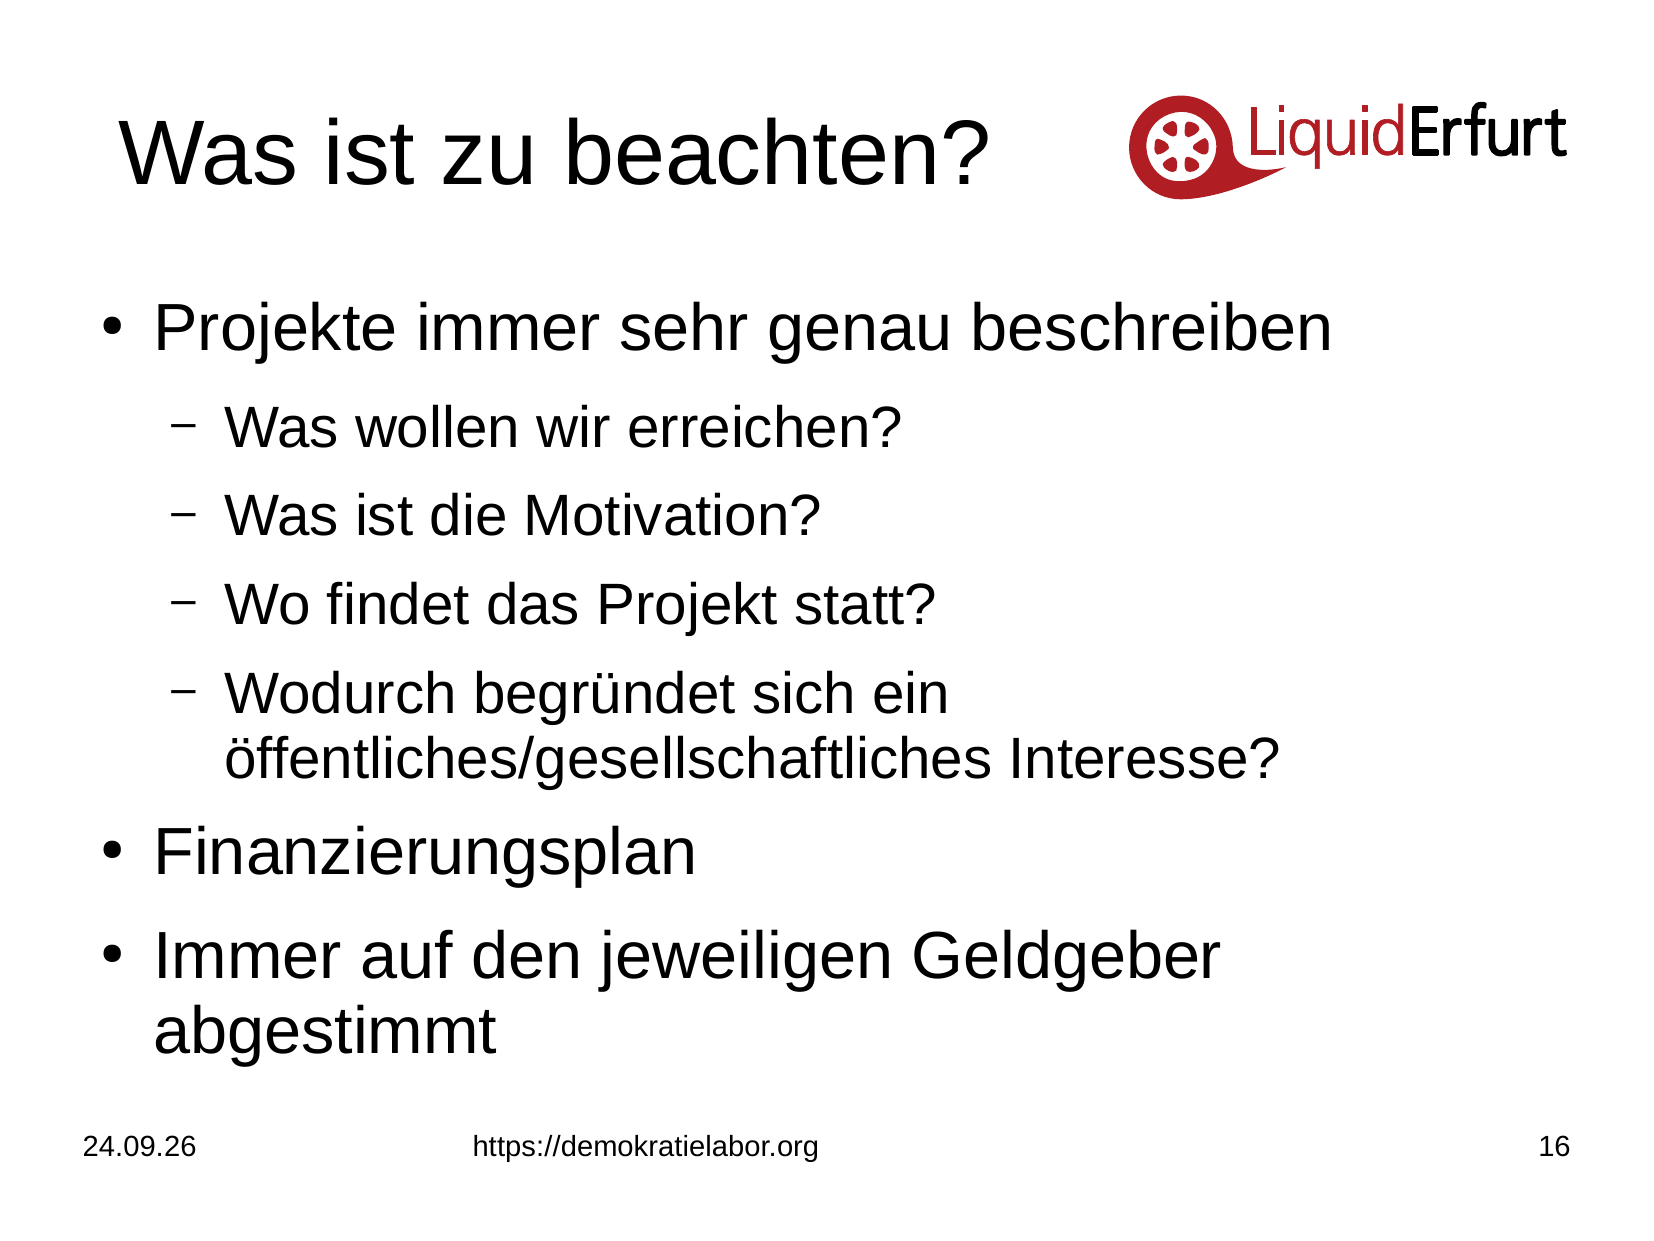

# Was ist zu beachten?
Projekte immer sehr genau beschreiben
Was wollen wir erreichen?
Was ist die Motivation?
Wo findet das Projekt statt?
Wodurch begründet sich ein öffentliches/gesellschaftliches Interesse?
Finanzierungsplan
Immer auf den jeweiligen Geldgeber abgestimmt
https://demokratielabor.org
16